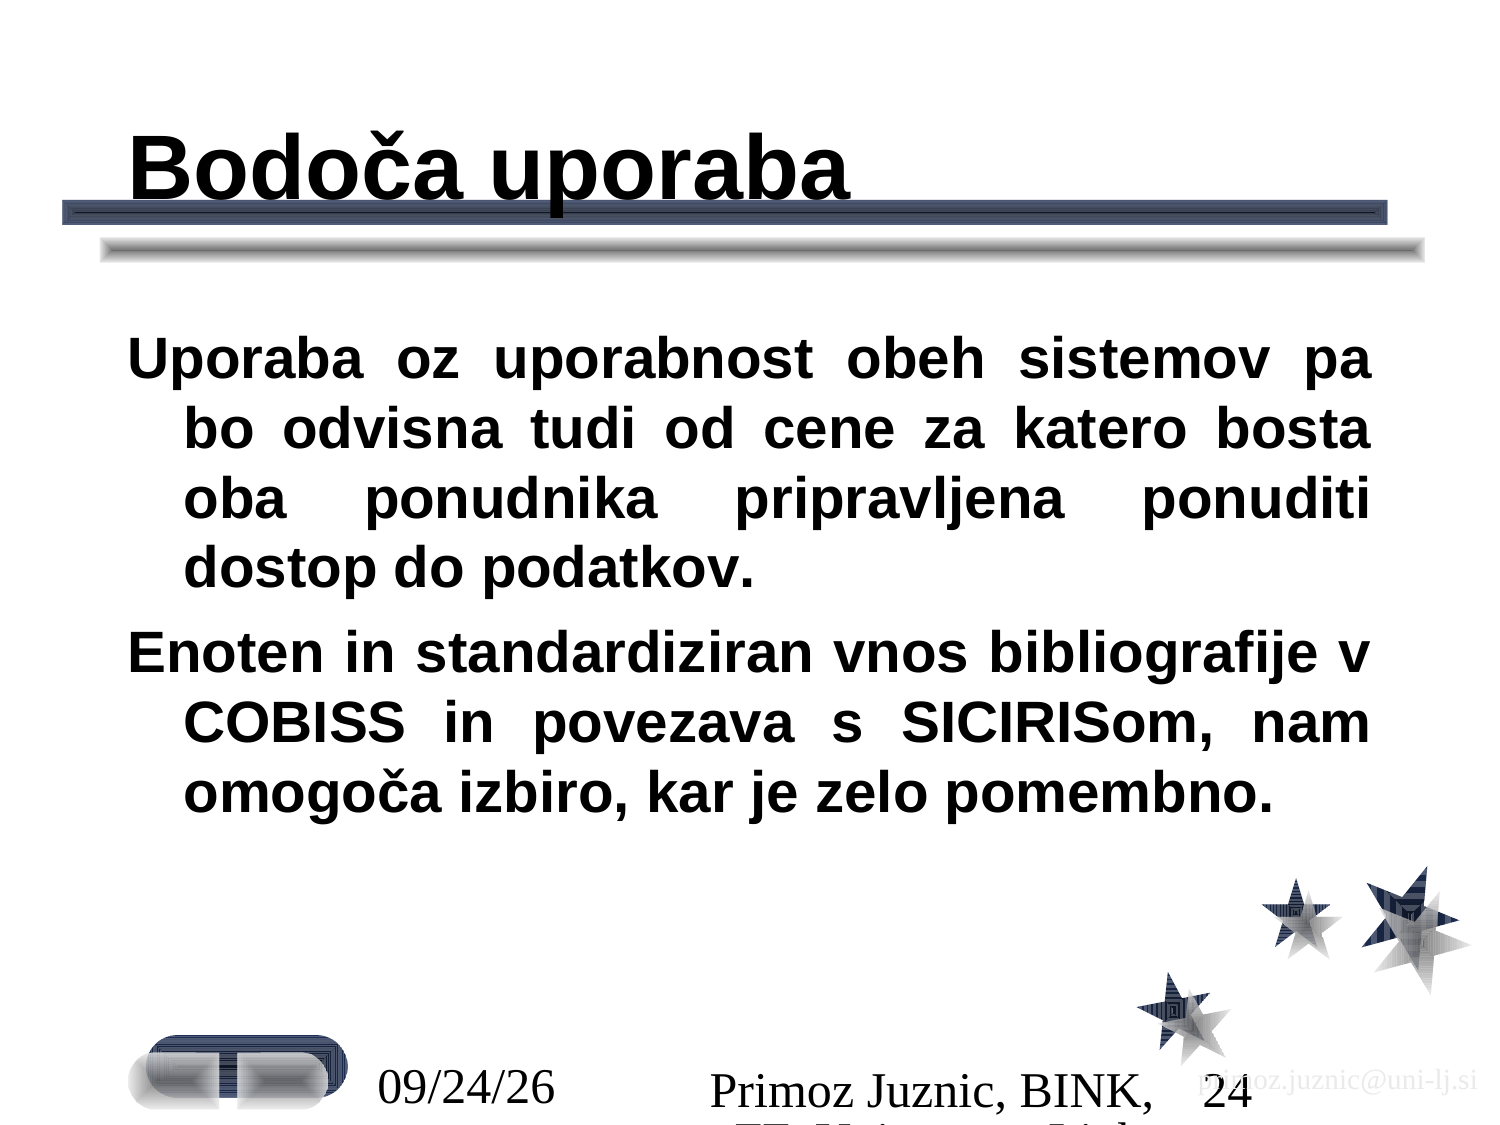

# Bodoča uporaba
Uporaba oz uporabnost obeh sistemov pa bo odvisna tudi od cene za katero bosta oba ponudnika pripravljena ponuditi dostop do podatkov.
Enoten in standardiziran vnos bibliografije v COBISS in povezava s SICIRISom, nam omogoča izbiro, kar je zelo pomembno.
Primoz Juznic, BINK, FF, Univerza v Ljubljani
24